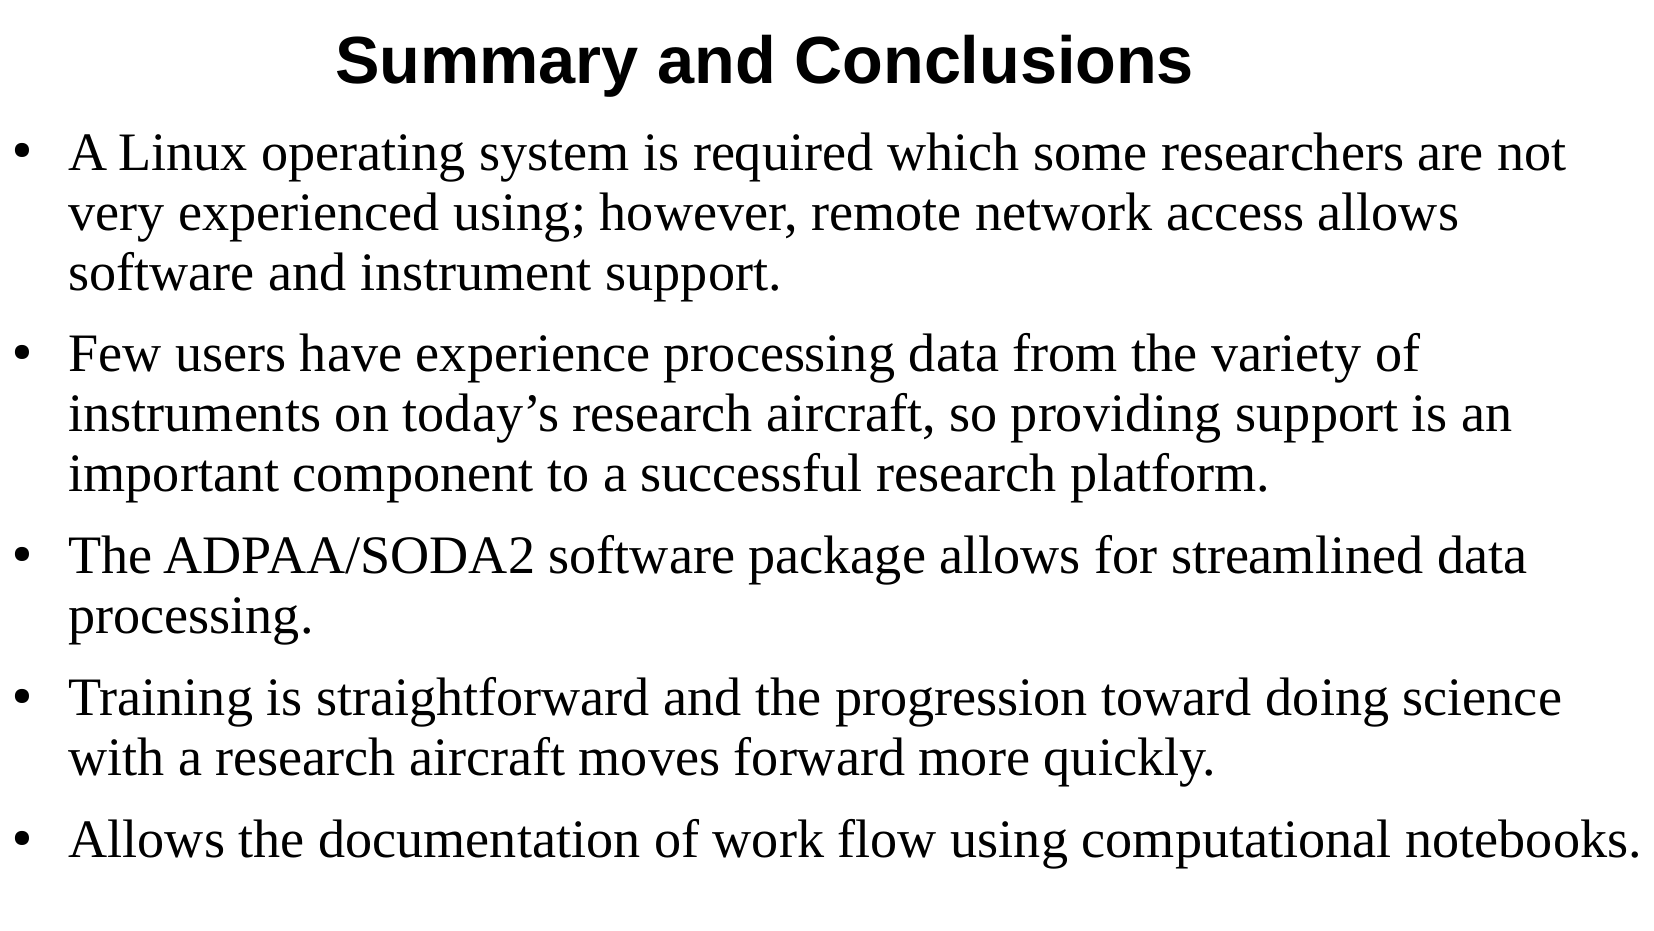

Summary and Conclusions
# A Linux operating system is required which some researchers are not very experienced using; however, remote network access allows software and instrument support.
Few users have experience processing data from the variety of instruments on today’s research aircraft, so providing support is an important component to a successful research platform.
The ADPAA/SODA2 software package allows for streamlined data processing.
Training is straightforward and the progression toward doing science with a research aircraft moves forward more quickly.
Allows the documentation of work flow using computational notebooks.